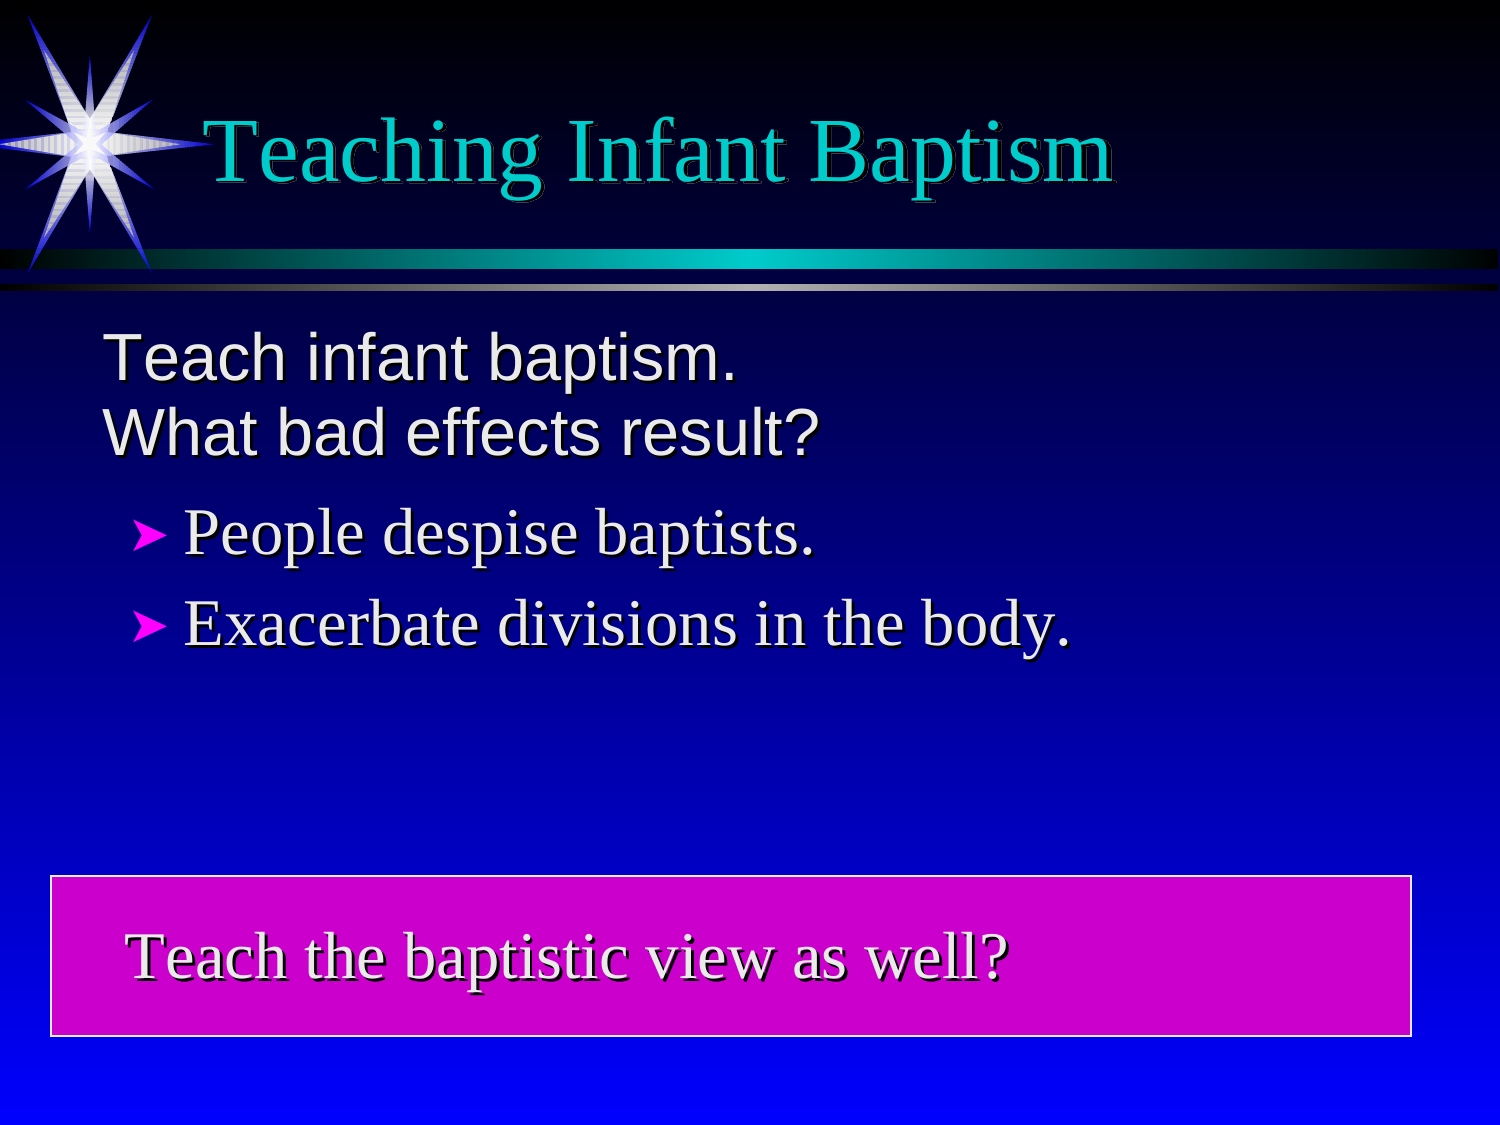

# Teaching Infant Baptism
Teach infant baptism.
What bad effects result?
People despise baptists.
Exacerbate divisions in the body.
 Teach the baptistic view as well?